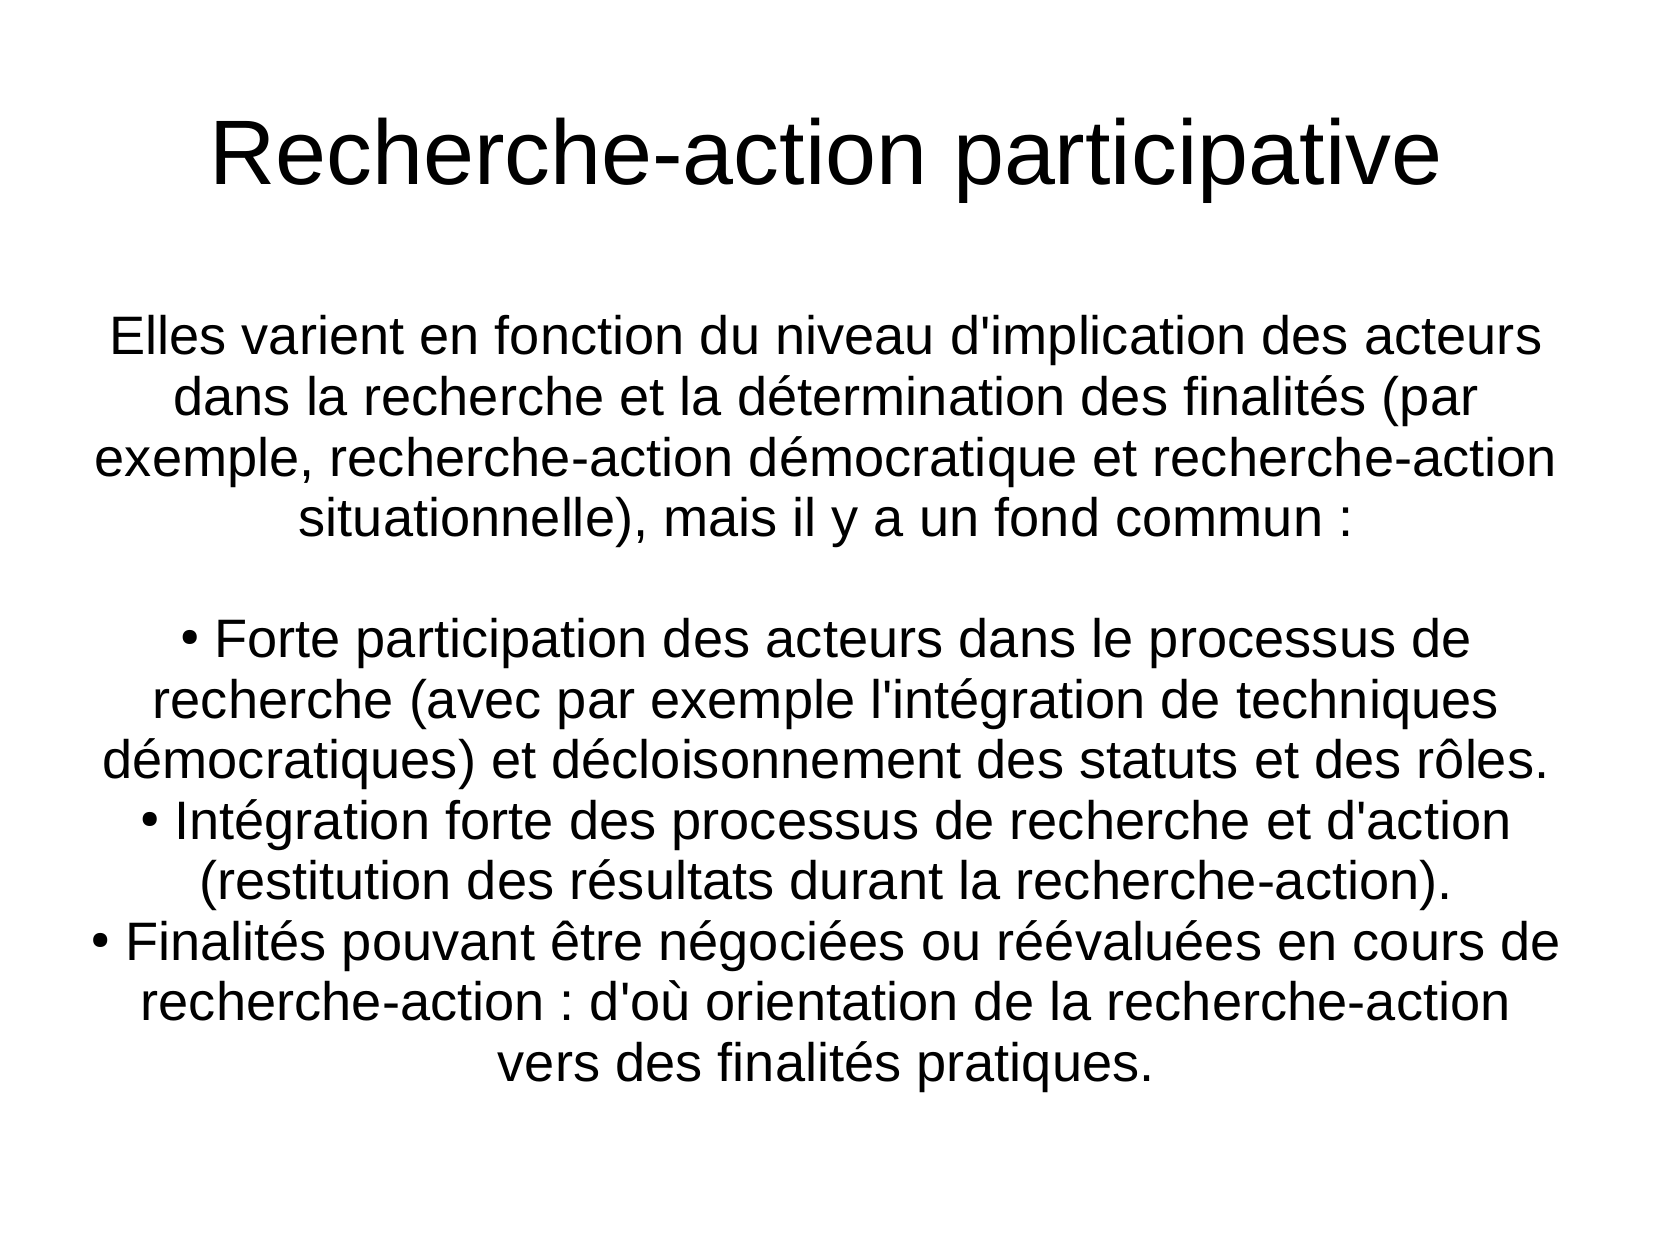

# Recherche-action participative
Elles varient en fonction du niveau d'implication des acteurs dans la recherche et la détermination des finalités (par exemple, recherche-action démocratique et recherche-action situationnelle), mais il y a un fond commun :
 Forte participation des acteurs dans le processus de recherche (avec par exemple l'intégration de techniques démocratiques) et décloisonnement des statuts et des rôles.
 Intégration forte des processus de recherche et d'action (restitution des résultats durant la recherche-action).
 Finalités pouvant être négociées ou réévaluées en cours de recherche-action : d'où orientation de la recherche-action vers des finalités pratiques.